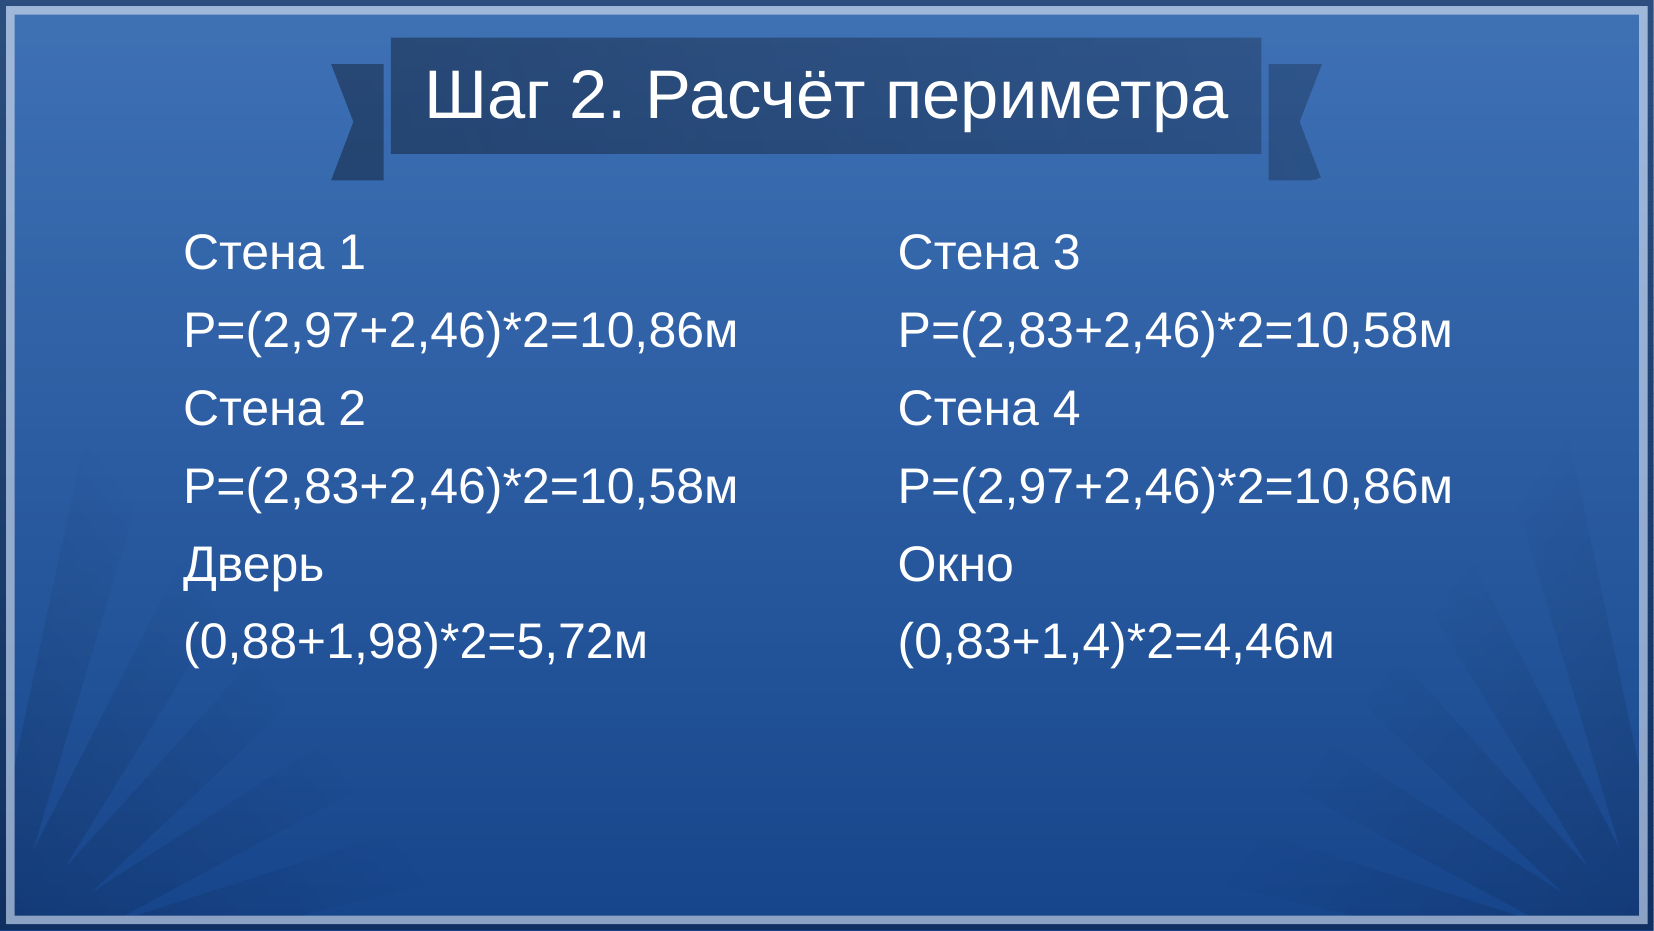

Шаг 2. Расчёт периметра
# Стена 1
Р=(2,97+2,46)*2=10,86м
Стена 2
Р=(2,83+2,46)*2=10,58м
Дверь
(0,88+1,98)*2=5,72м
Стена 3
Р=(2,83+2,46)*2=10,58м
Стена 4
Р=(2,97+2,46)*2=10,86м
Окно
(0,83+1,4)*2=4,46м